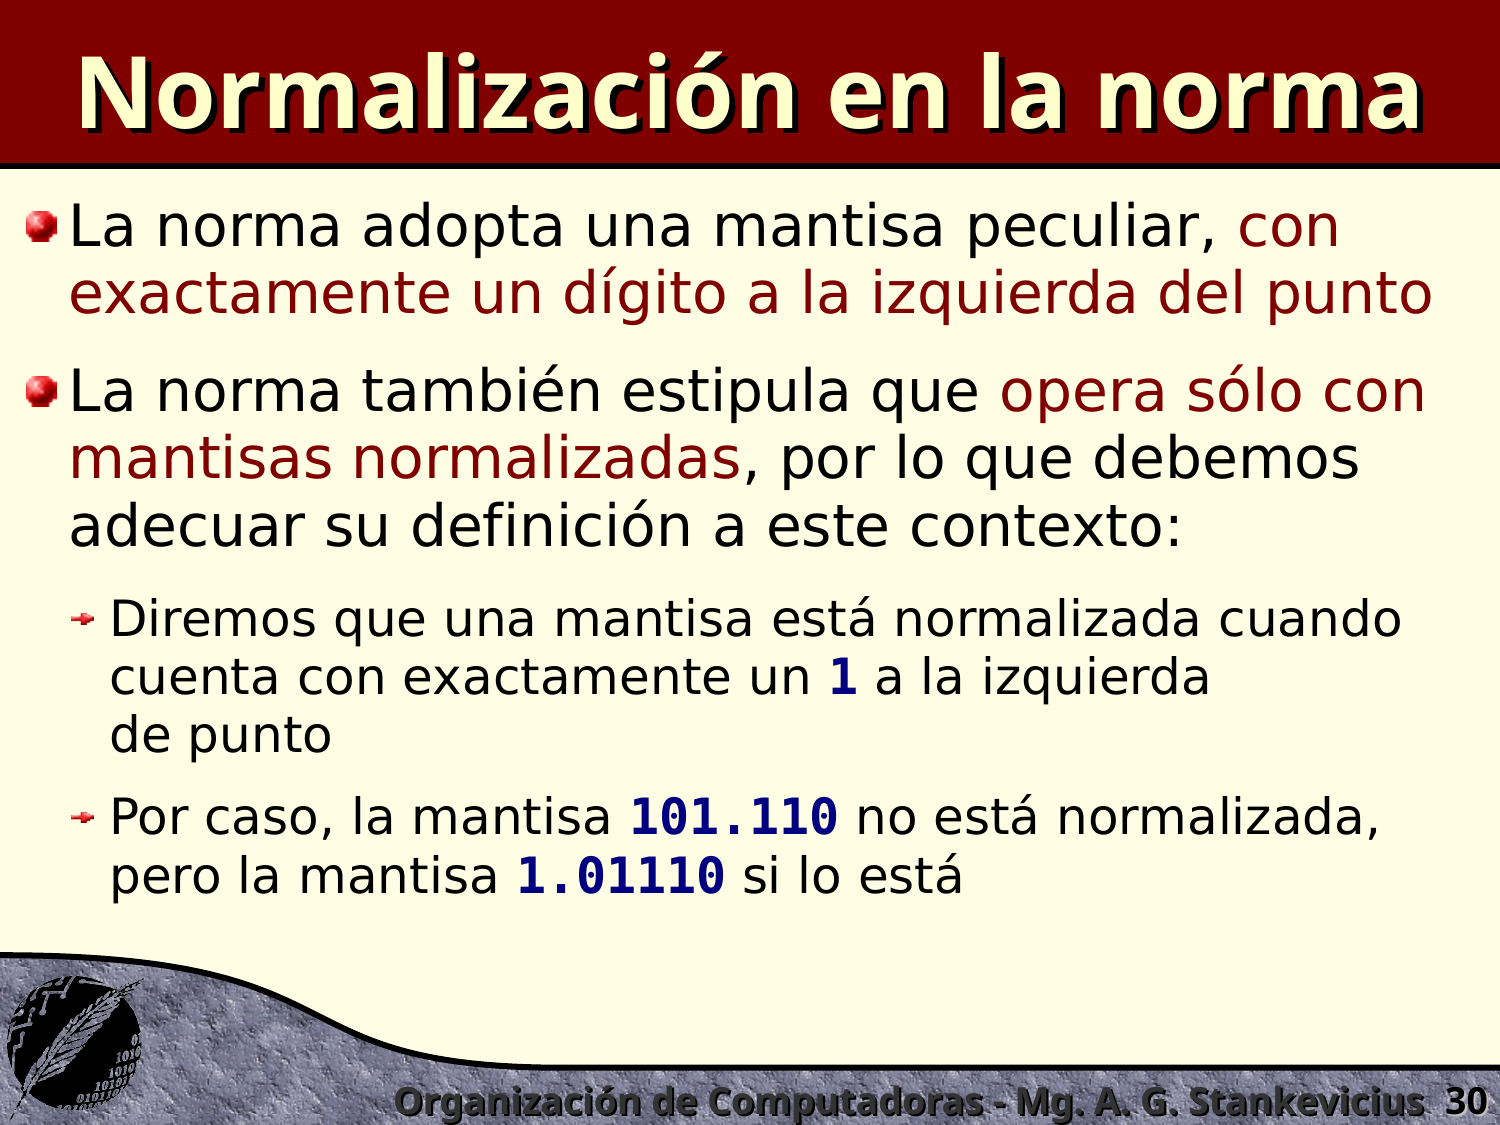

# Normalización en la norma
La norma adopta una mantisa peculiar, con exactamente un dígito a la izquierda del punto
La norma también estipula que opera sólo con mantisas normalizadas, por lo que debemos adecuar su definición a este contexto:
Diremos que una mantisa está normalizada cuando cuenta con exactamente un 1 a la izquierda
de punto
Por caso, la mantisa 101.110 no está normalizada, pero la mantisa 1.01110 si lo está
30